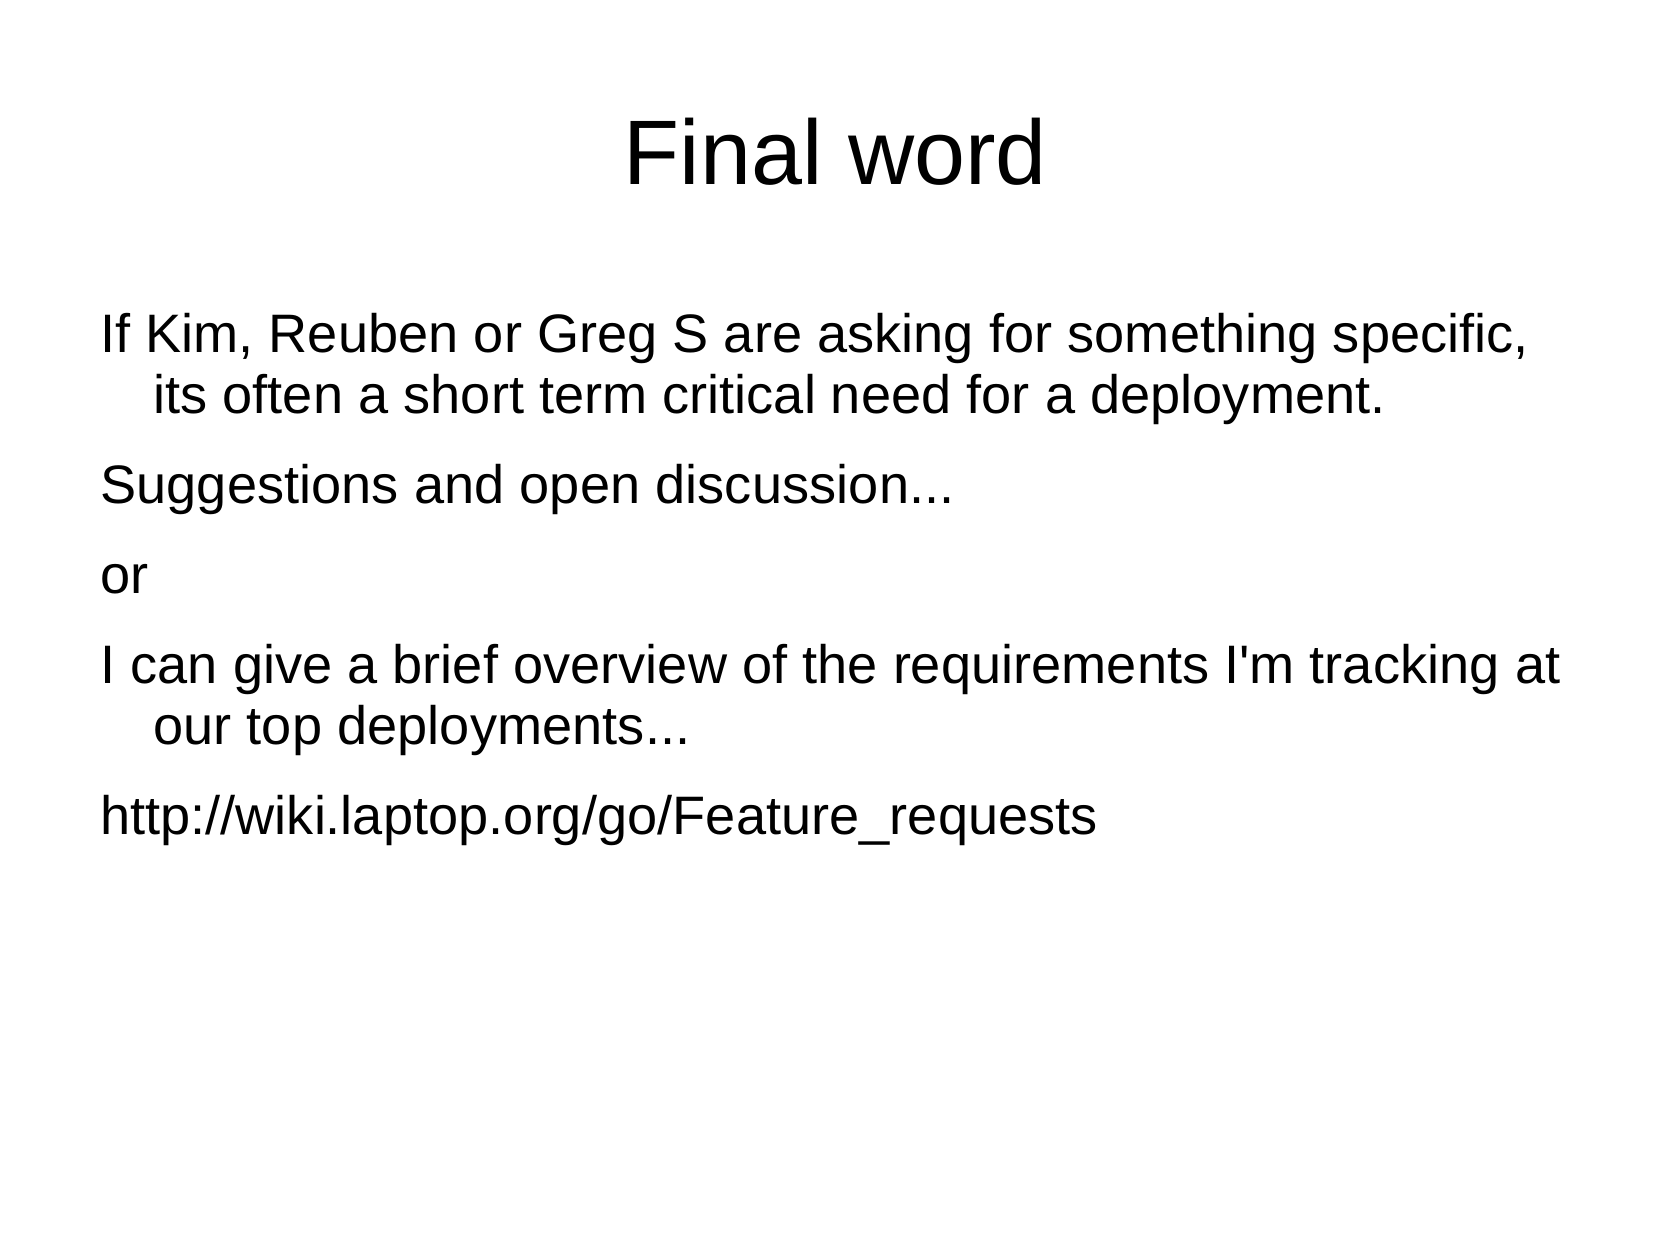

# Final word
If Kim, Reuben or Greg S are asking for something specific, its often a short term critical need for a deployment.
Suggestions and open discussion...
or
I can give a brief overview of the requirements I'm tracking at our top deployments...
http://wiki.laptop.org/go/Feature_requests